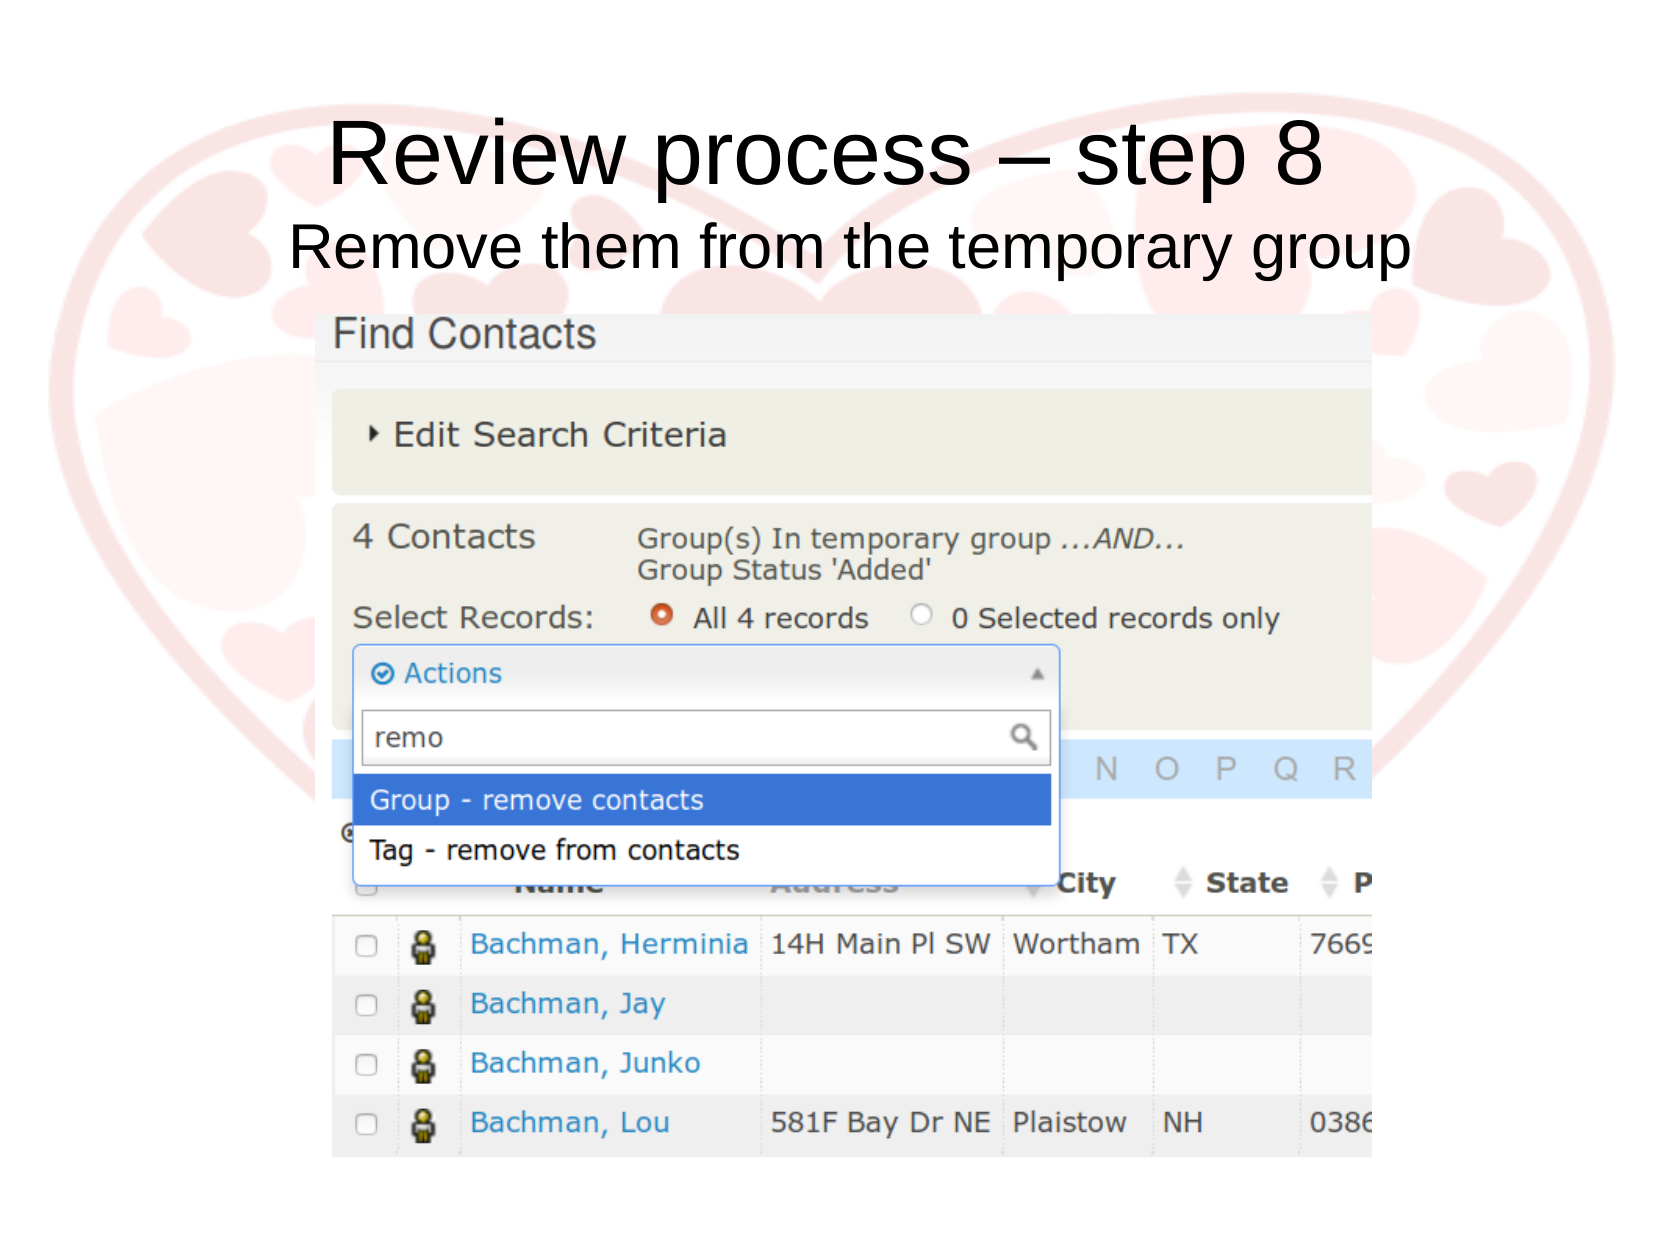

# Review process – step 8
Remove them from the temporary group